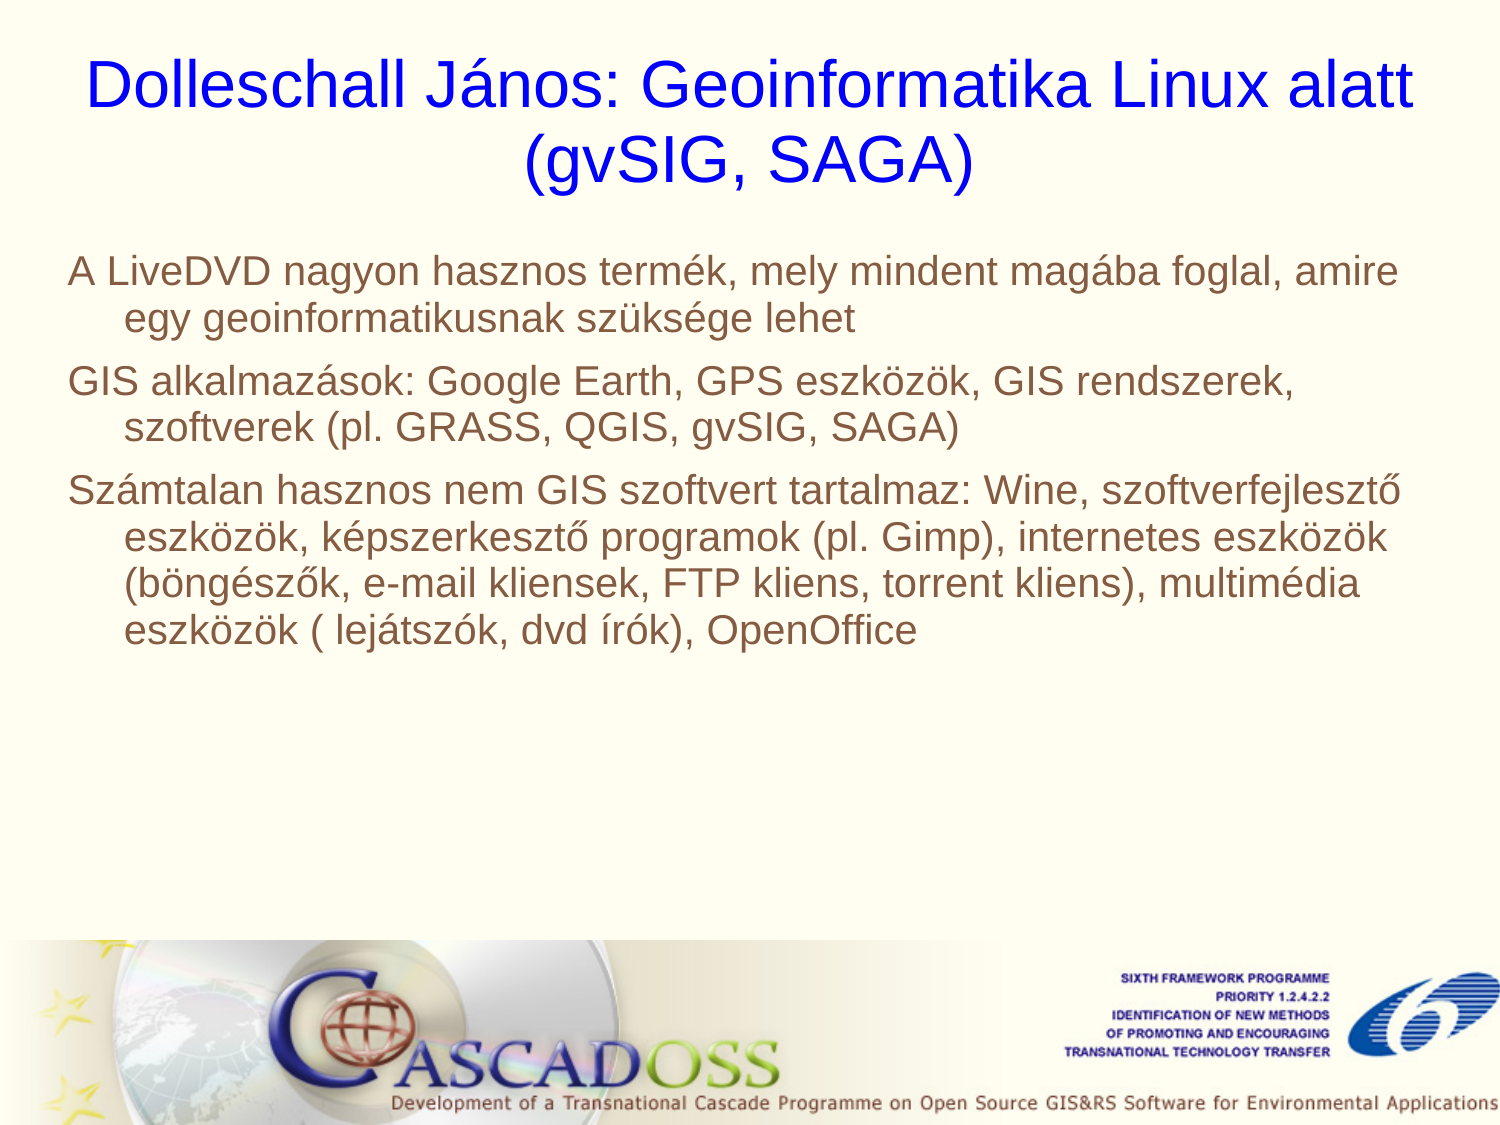

# Dolleschall János: Geoinformatika Linux alatt (gvSIG, SAGA)
A LiveDVD nagyon hasznos termék, mely mindent magába foglal, amire egy geoinformatikusnak szüksége lehet
GIS alkalmazások: Google Earth, GPS eszközök, GIS rendszerek, szoftverek (pl. GRASS, QGIS, gvSIG, SAGA)
Számtalan hasznos nem GIS szoftvert tartalmaz: Wine, szoftverfejlesztő eszközök, képszerkesztő programok (pl. Gimp), internetes eszközök (böngészők, e-mail kliensek, FTP kliens, torrent kliens), multimédia eszközök ( lejátszók, dvd írók), OpenOffice